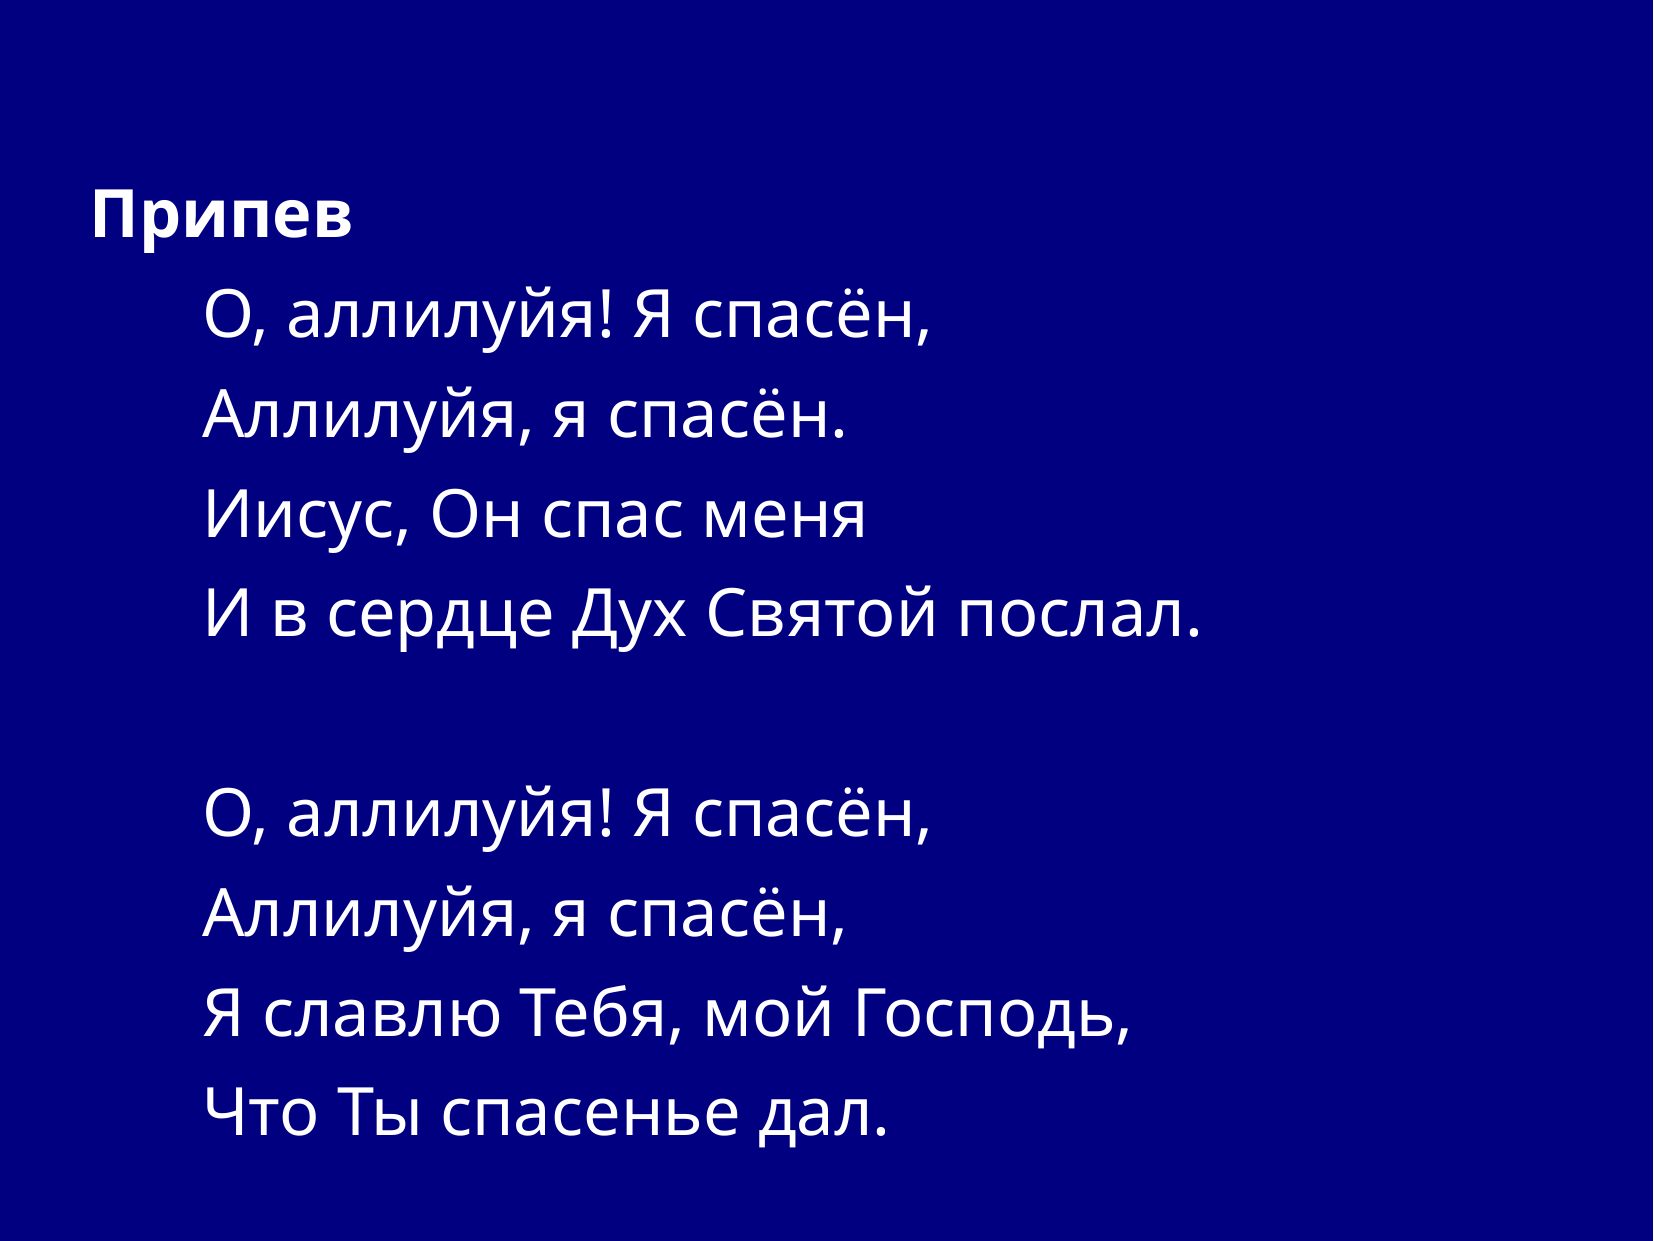

Припев
	О, аллилуйя! Я спасён,
	Аллилуйя, я спасён.
	Иисус, Он спас меня
	И в сердце Дух Святой послал.
	О, аллилуйя! Я спасён,
	Аллилуйя, я спасён,
	Я славлю Тебя, мой Господь,
	Что Ты спасенье дал.